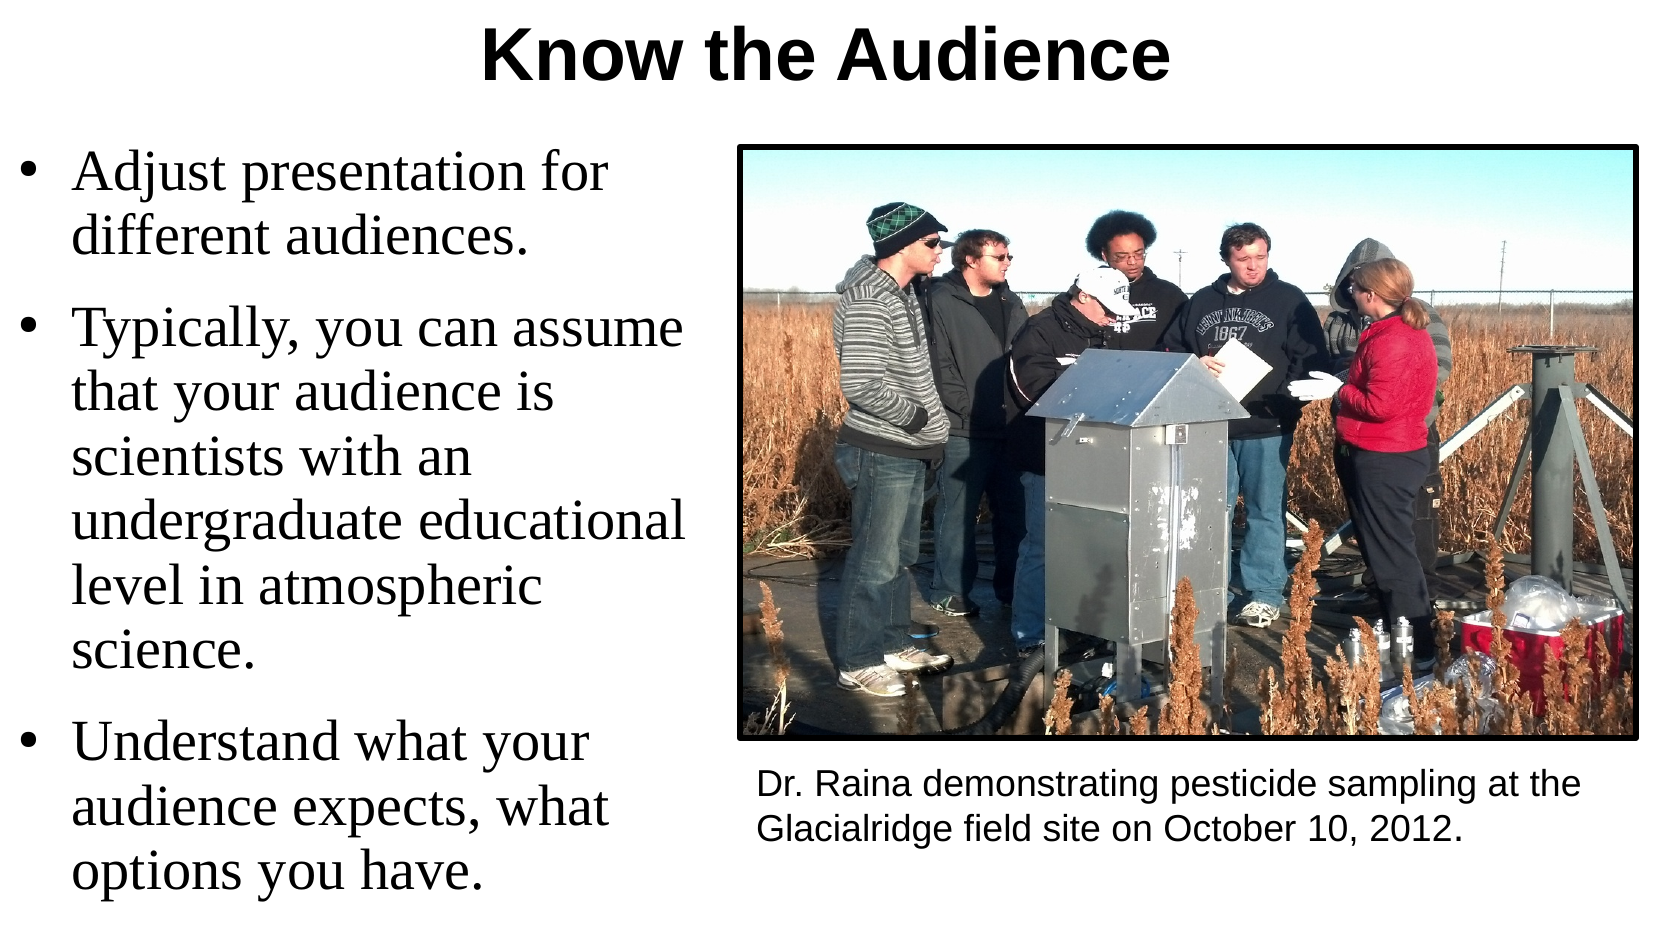

# Know the Audience
Adjust presentation for different audiences.
Typically, you can assume that your audience is scientists with an undergraduate educational level in atmospheric science.
Understand what your audience expects, what options you have.
Dr. Raina demonstrating pesticide sampling at the Glacialridge field site on October 10, 2012.